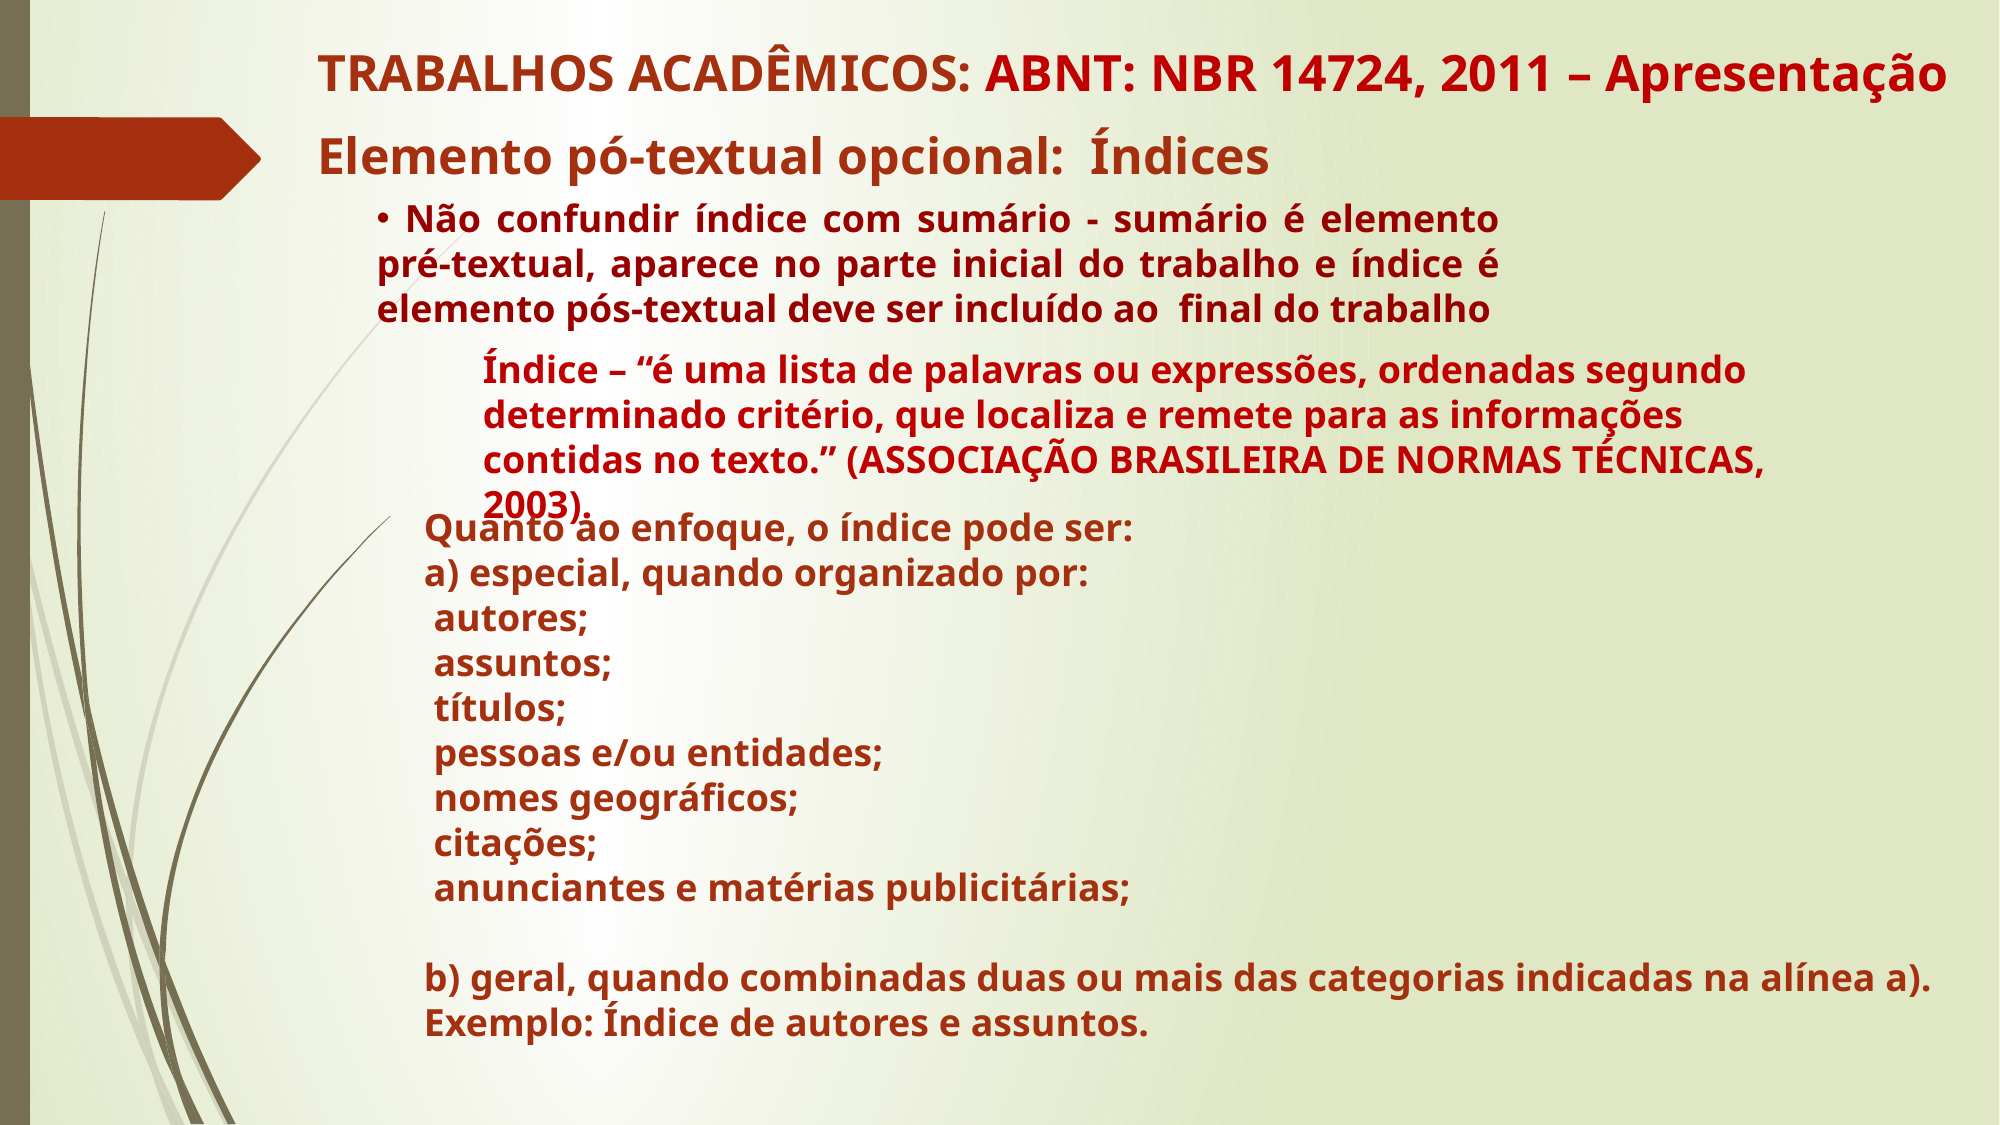

TRABALHOS ACADÊMICOS: ABNT: NBR 14724, 2011 – Apresentação
Elemento pó-textual opcional:  Índices
 Não confundir índice com sumário - sumário é elemento pré-textual, aparece no parte inicial do trabalho e índice é elemento pós-textual deve ser incluído ao  final do trabalho
Índice – “é uma lista de palavras ou expressões, ordenadas segundo determinado critério, que localiza e remete para as informações contidas no texto.” (ASSOCIAÇÃO BRASILEIRA DE NORMAS TÉCNICAS, 2003).
Quanto ao enfoque, o índice pode ser:
a) especial, quando organizado por:
 autores;
 assuntos;
 títulos;
 pessoas e/ou entidades;
 nomes geográficos;
 citações;
 anunciantes e matérias publicitárias;
b) geral, quando combinadas duas ou mais das categorias indicadas na alínea a).
Exemplo: Índice de autores e assuntos.